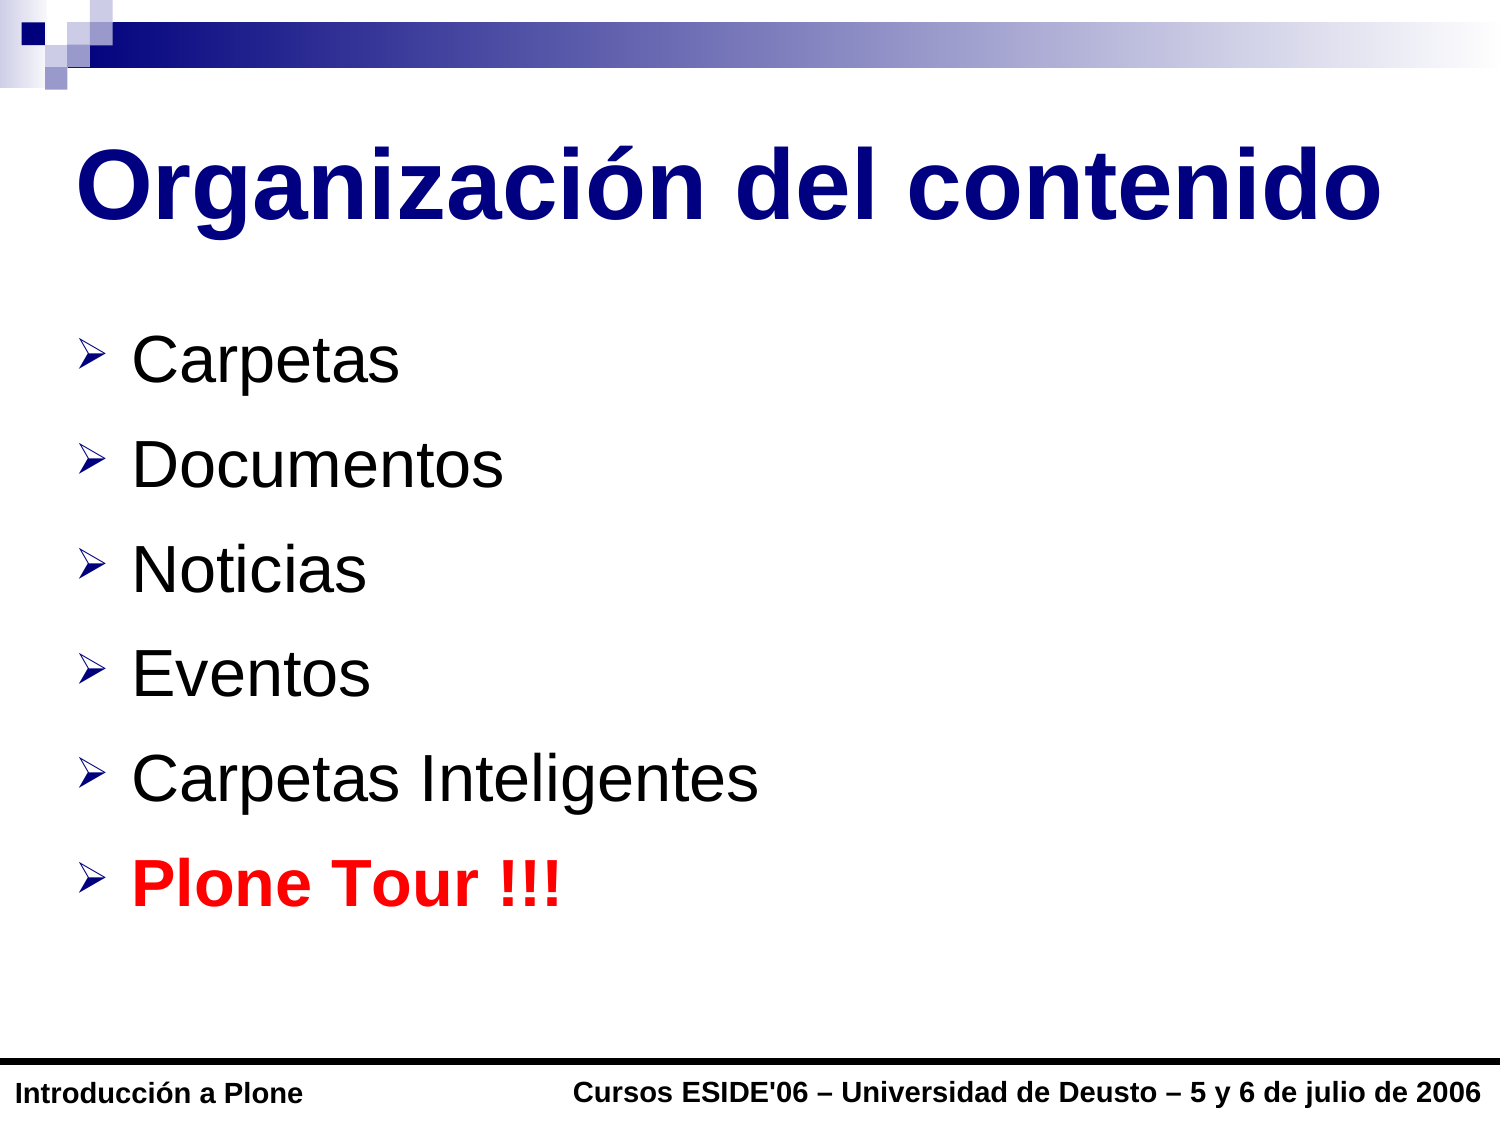

# Organización del contenido
Carpetas
Documentos
Noticias
Eventos
Carpetas Inteligentes
Plone Tour !!!